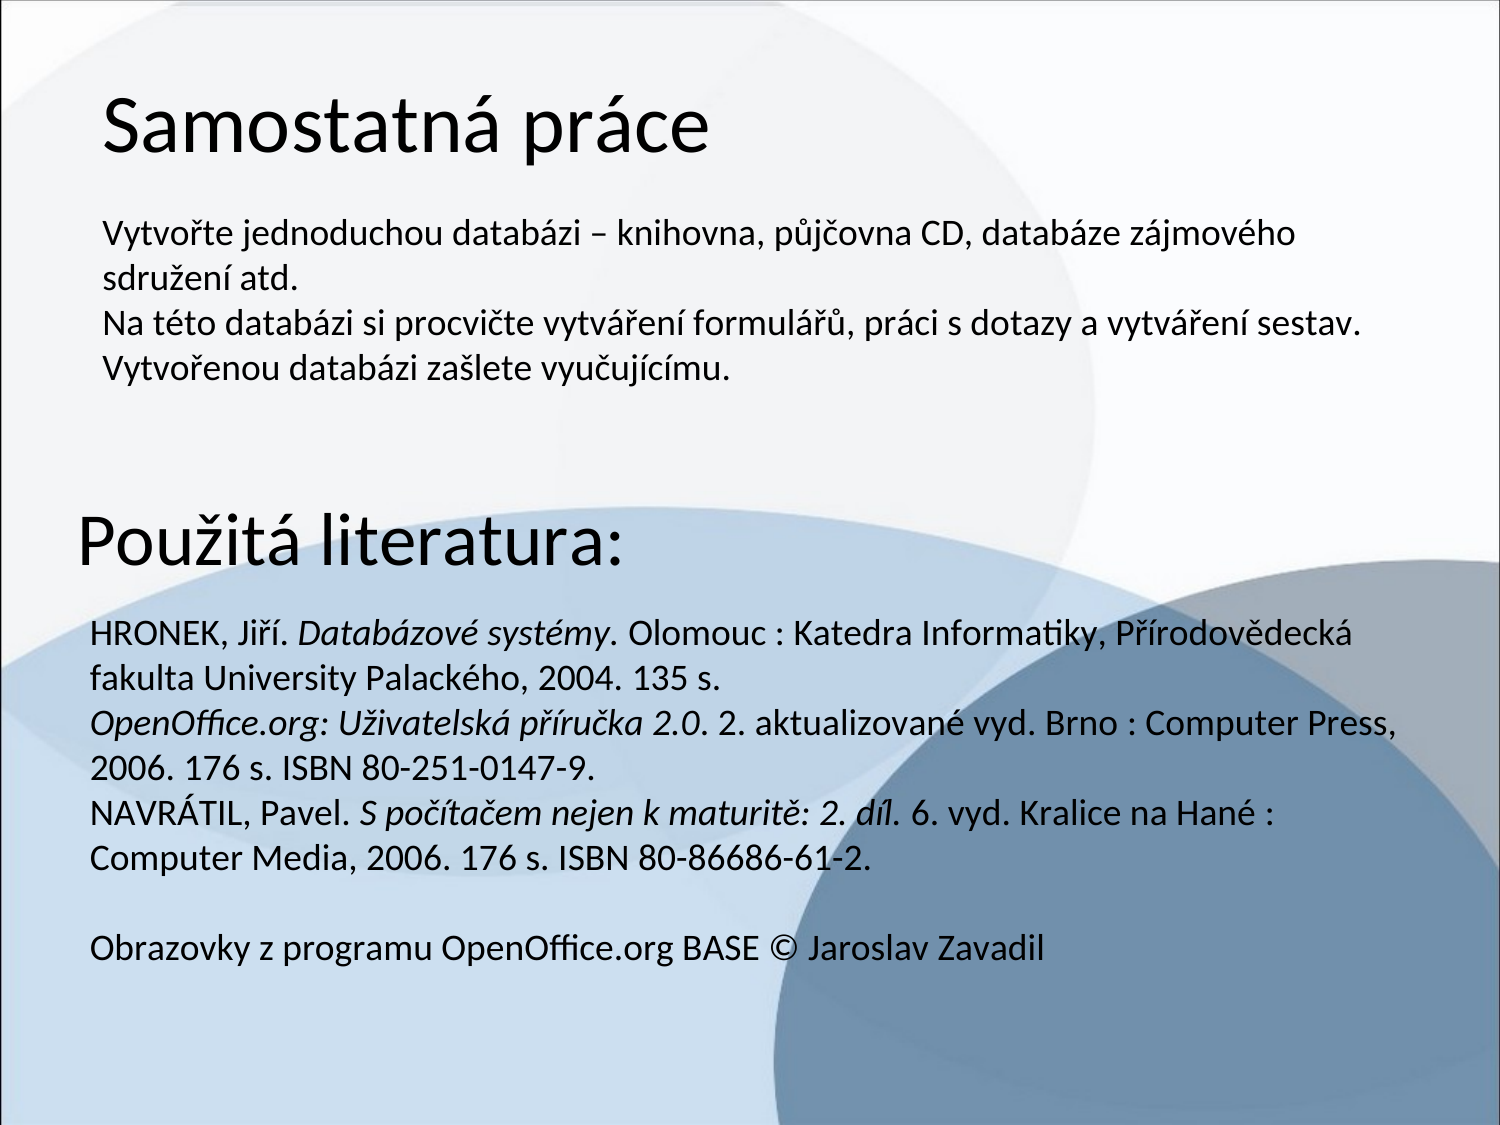

# Samostatná práce
Vytvořte jednoduchou databázi – knihovna, půjčovna CD, databáze zájmového sdružení atd.
Na této databázi si procvičte vytváření formulářů, práci s dotazy a vytváření sestav.
Vytvořenou databázi zašlete vyučujícímu.
Použitá literatura:
HRONEK, Jiří. Databázové systémy. Olomouc : Katedra Informatiky, Přírodovědecká fakulta University Palackého, 2004. 135 s.
OpenOffice.org: Uživatelská příručka 2.0. 2. aktualizované vyd. Brno : Computer Press, 2006. 176 s. ISBN 80-251-0147-9.
NAVRÁTIL, Pavel. S počítačem nejen k maturitě: 2. díl. 6. vyd. Kralice na Hané : Computer Media, 2006. 176 s. ISBN 80-86686-61-2.
Obrazovky z programu OpenOffice.org BASE © Jaroslav Zavadil